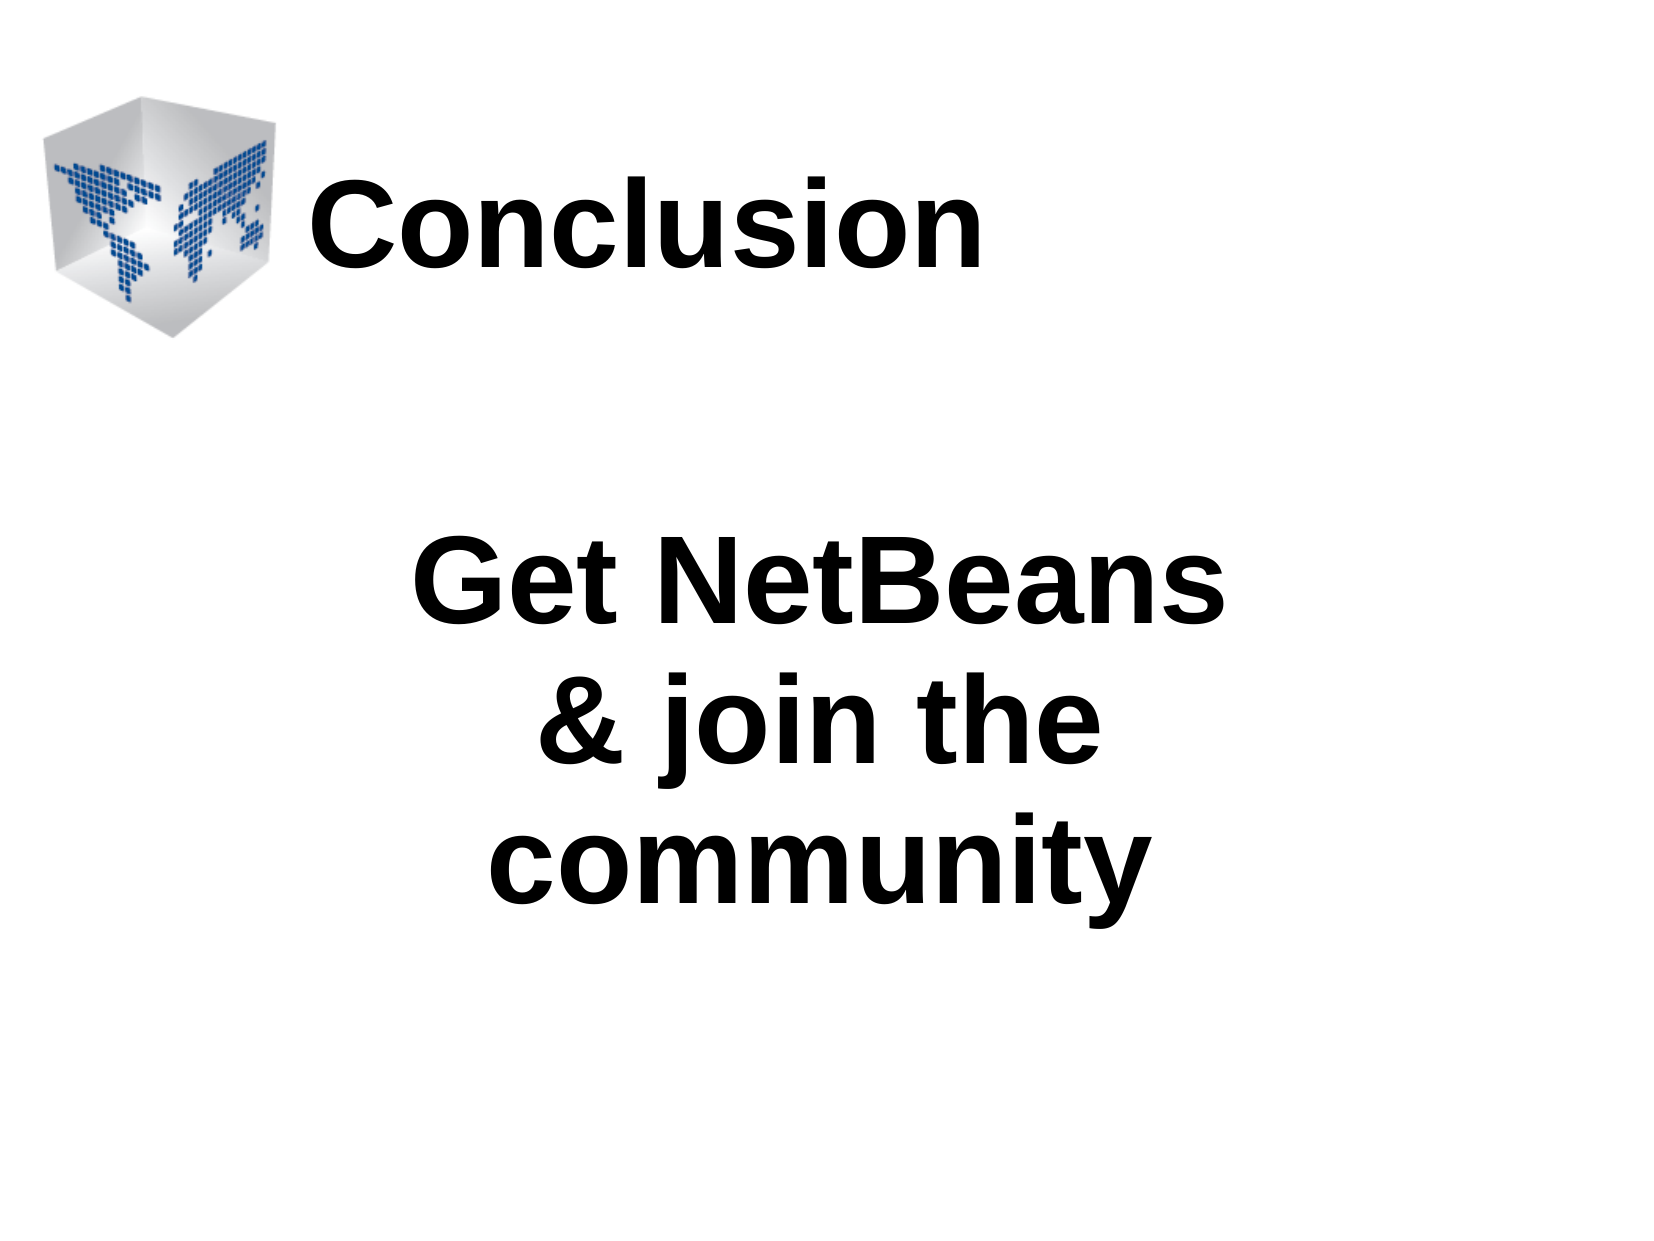

# Conclusion
Get NetBeans & join the community